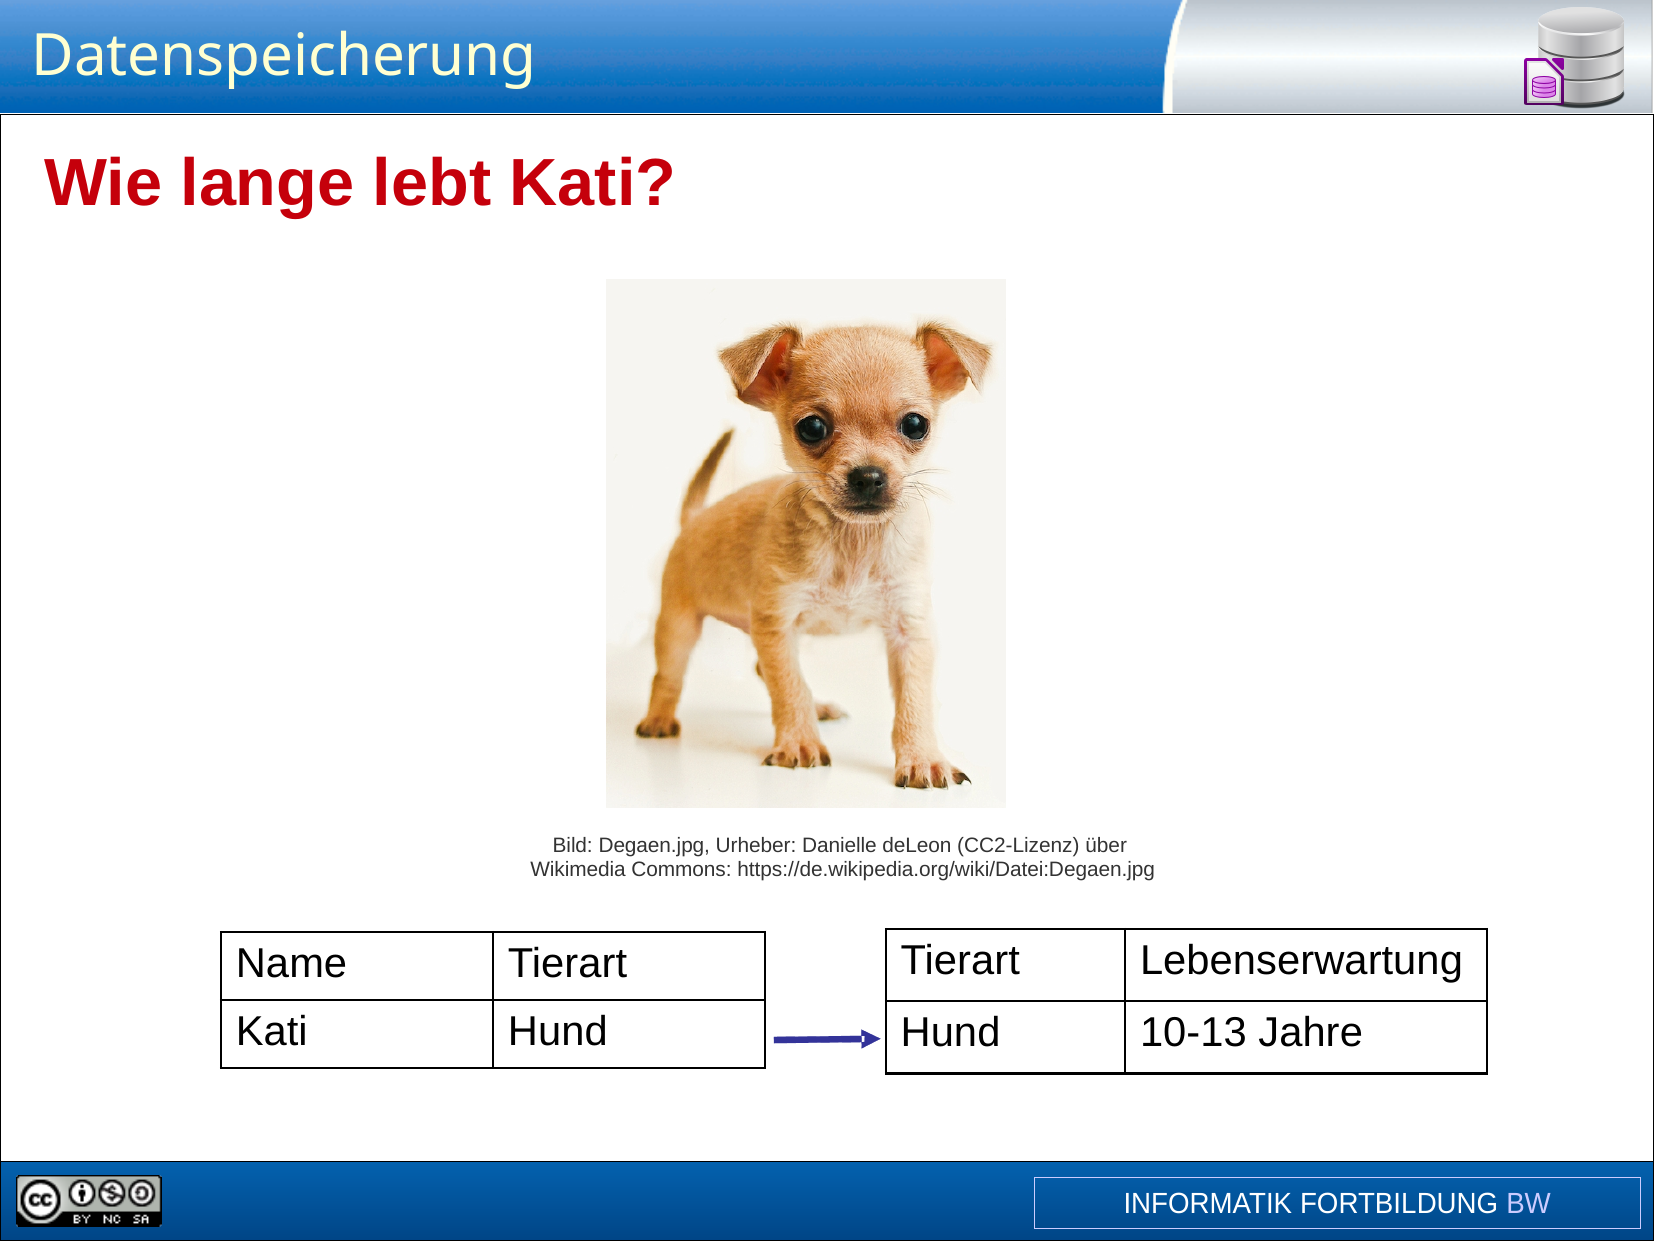

# Datenspeicherung
Wie lange lebt Kati?
Bild: Degaen.jpg, Urheber: Danielle deLeon (CC2-Lizenz) über
Wikimedia Commons: https://de.wikipedia.org/wiki/Datei:Degaen.jpg
| Tierart | Lebenserwartung |
| --- | --- |
| Hund | 10-13 Jahre |
| Name | Tierart |
| --- | --- |
| Kati | Hund |